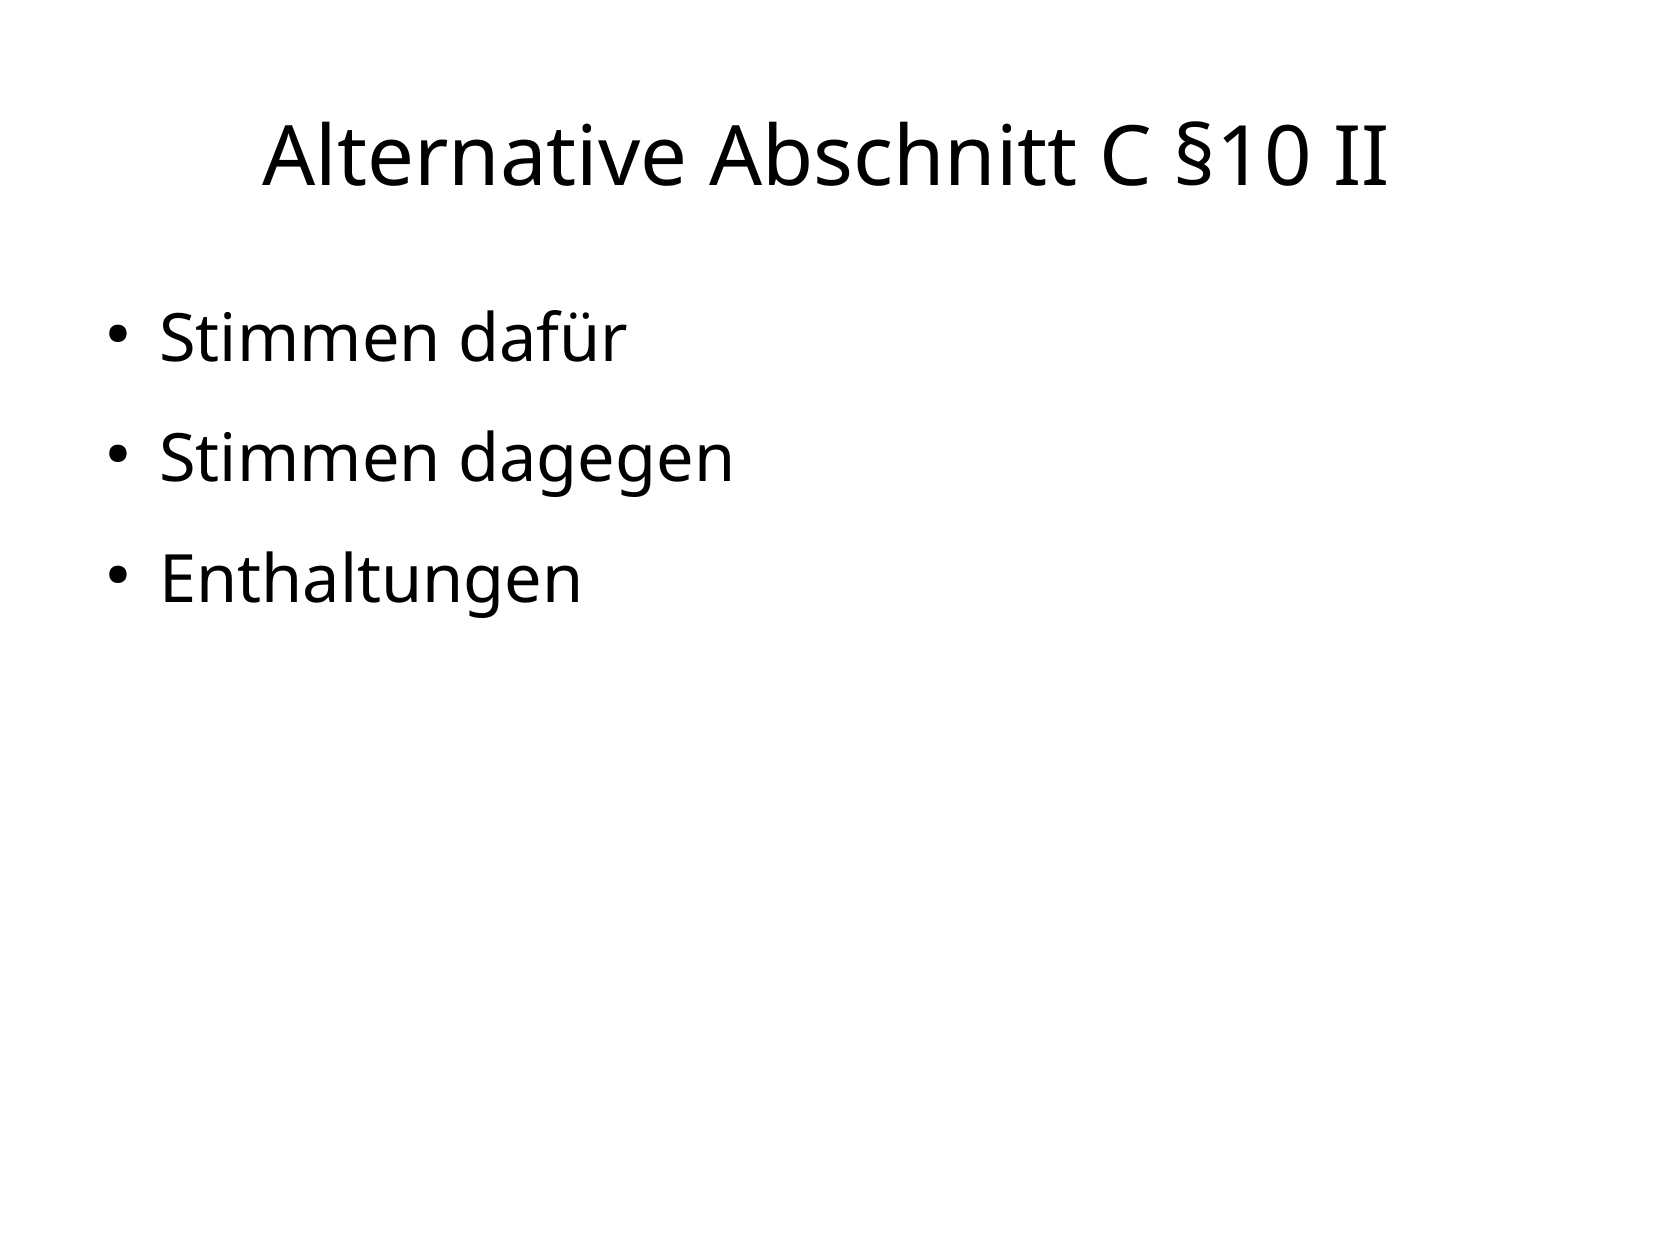

# Alternative Abschnitt C §10 II
Stimmen dafür
Stimmen dagegen
Enthaltungen